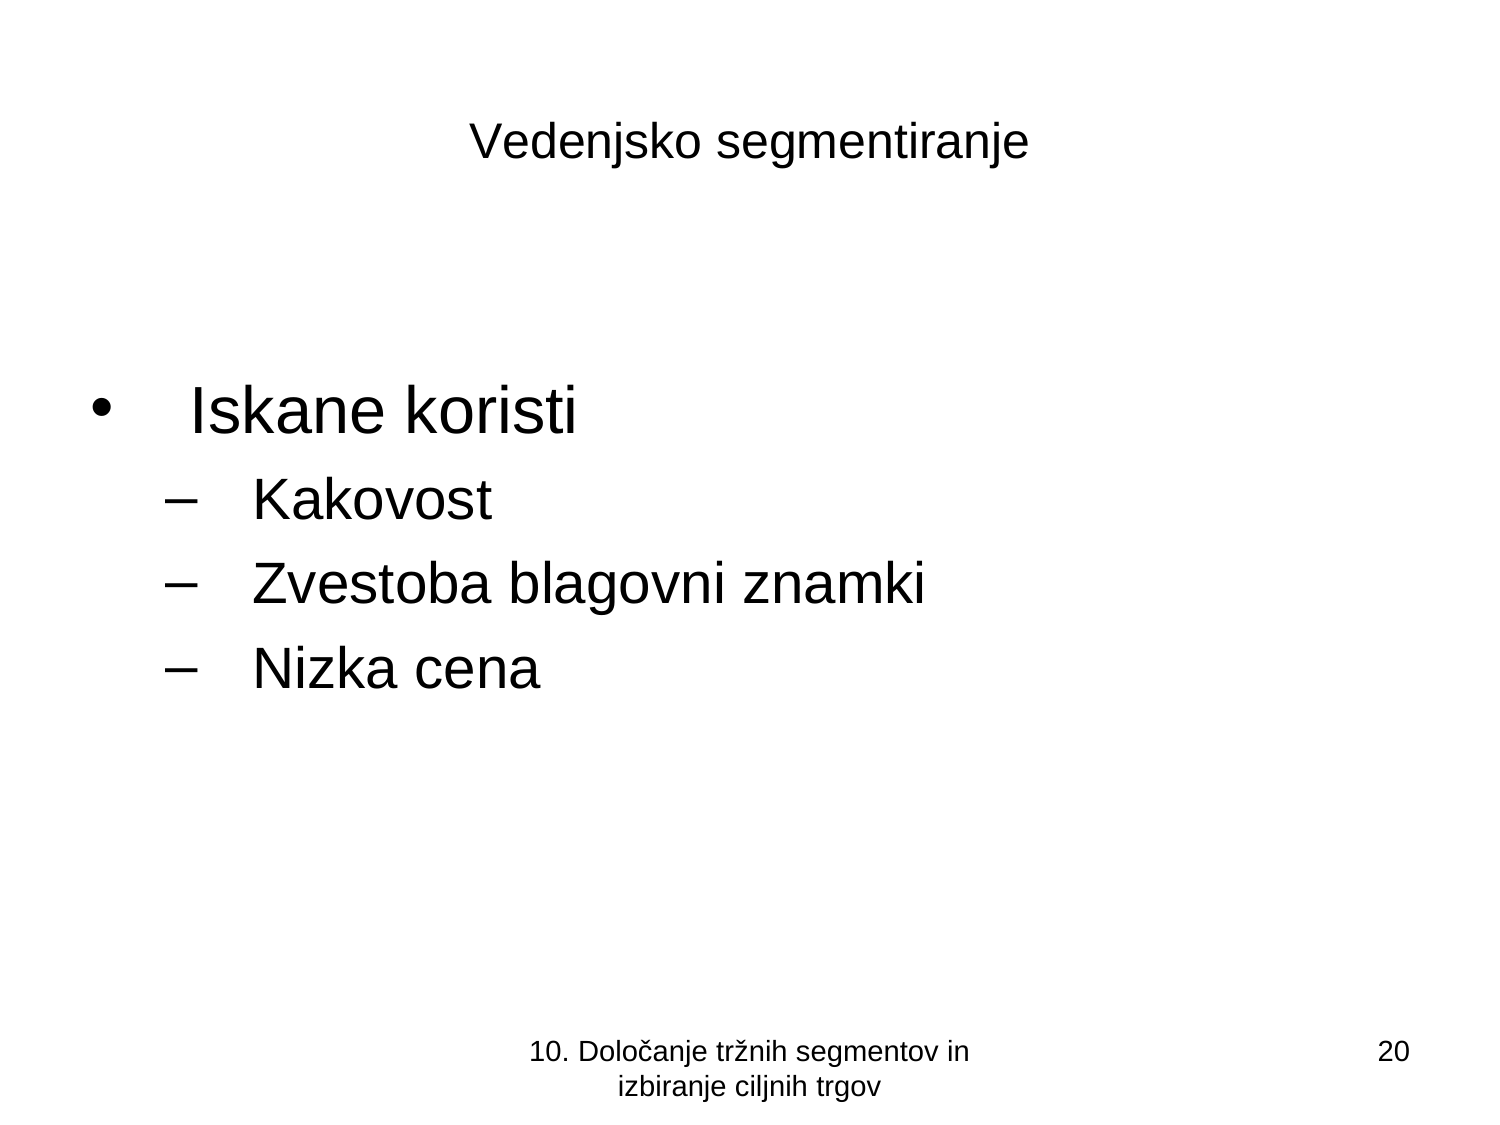

# Vedenjsko segmentiranje
Iskane koristi
Kakovost
Zvestoba blagovni znamki
Nizka cena
10. Določanje tržnih segmentov in izbiranje ciljnih trgov